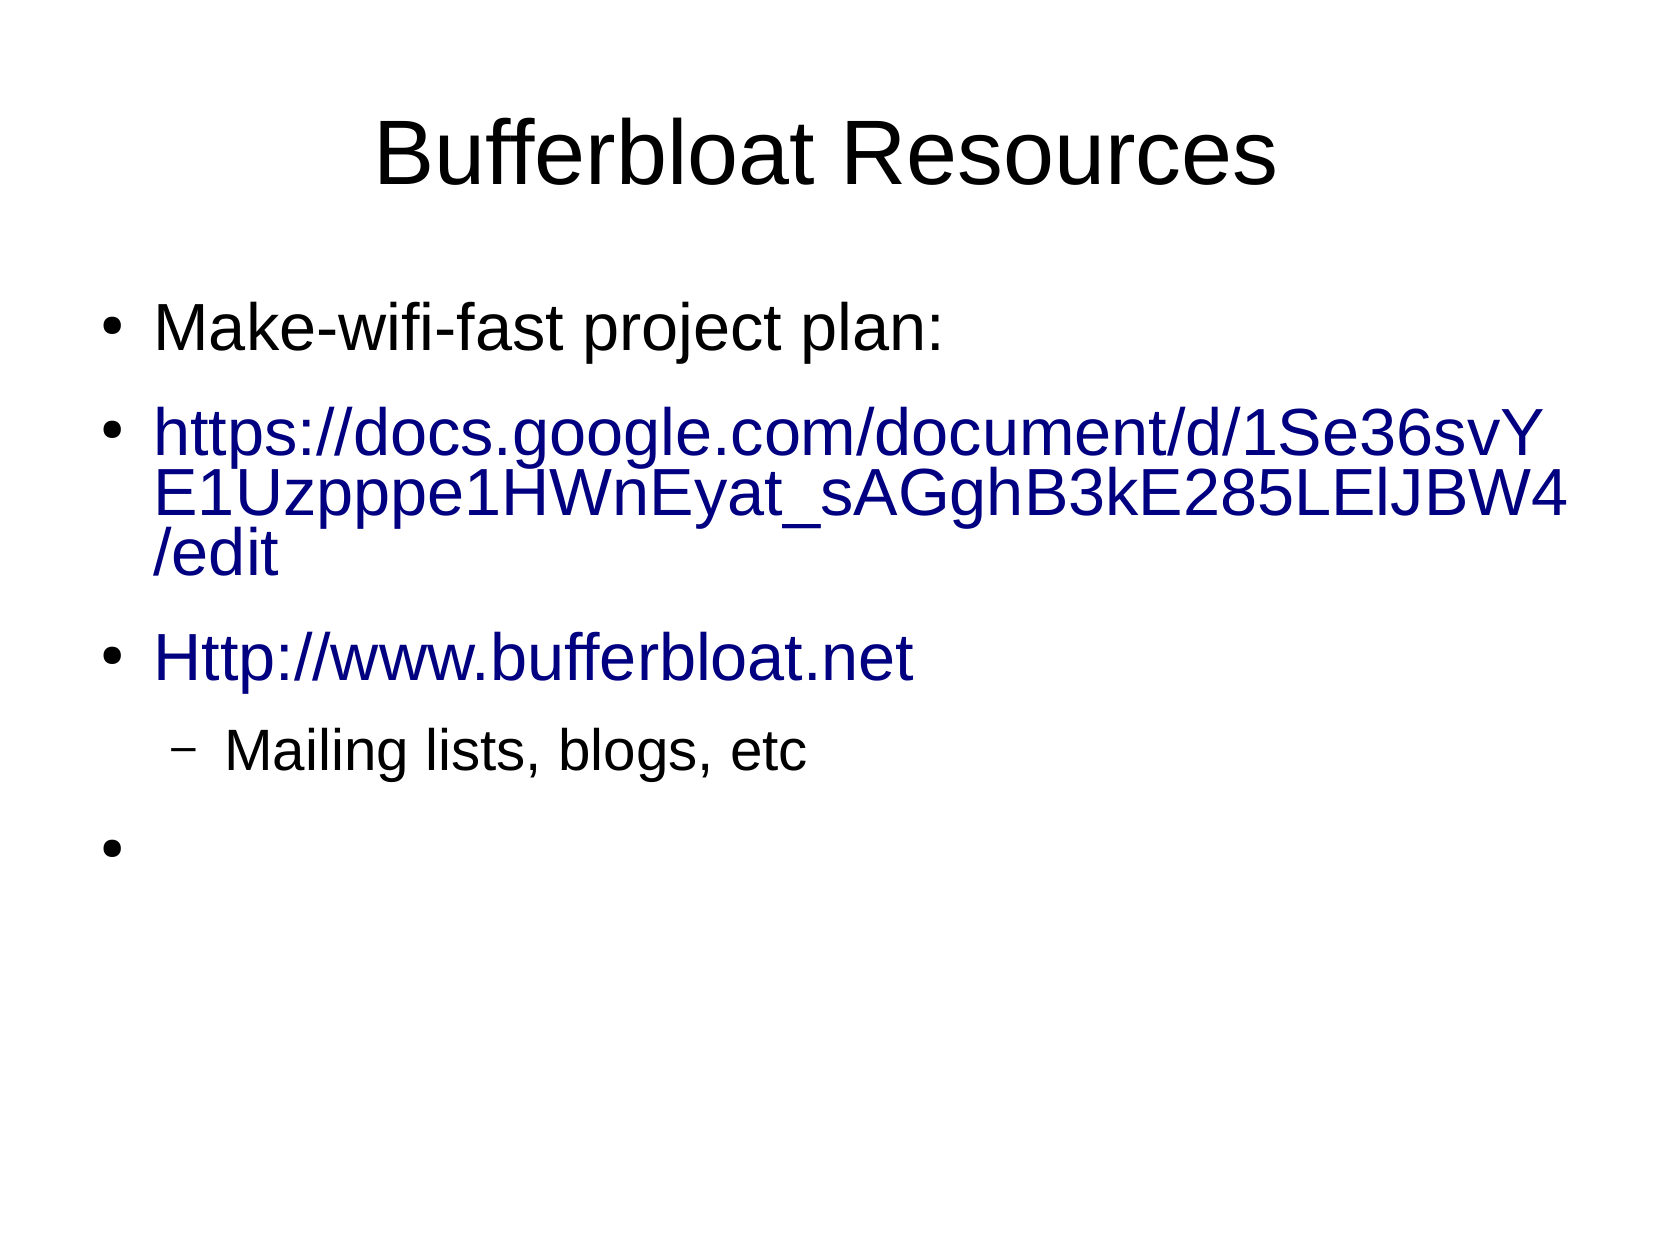

# Bufferbloat Resources
Make-wifi-fast project plan:
https://docs.google.com/document/d/1Se36svYE1Uzpppe1HWnEyat_sAGghB3kE285LElJBW4/edit
Http://www.bufferbloat.net
Mailing lists, blogs, etc